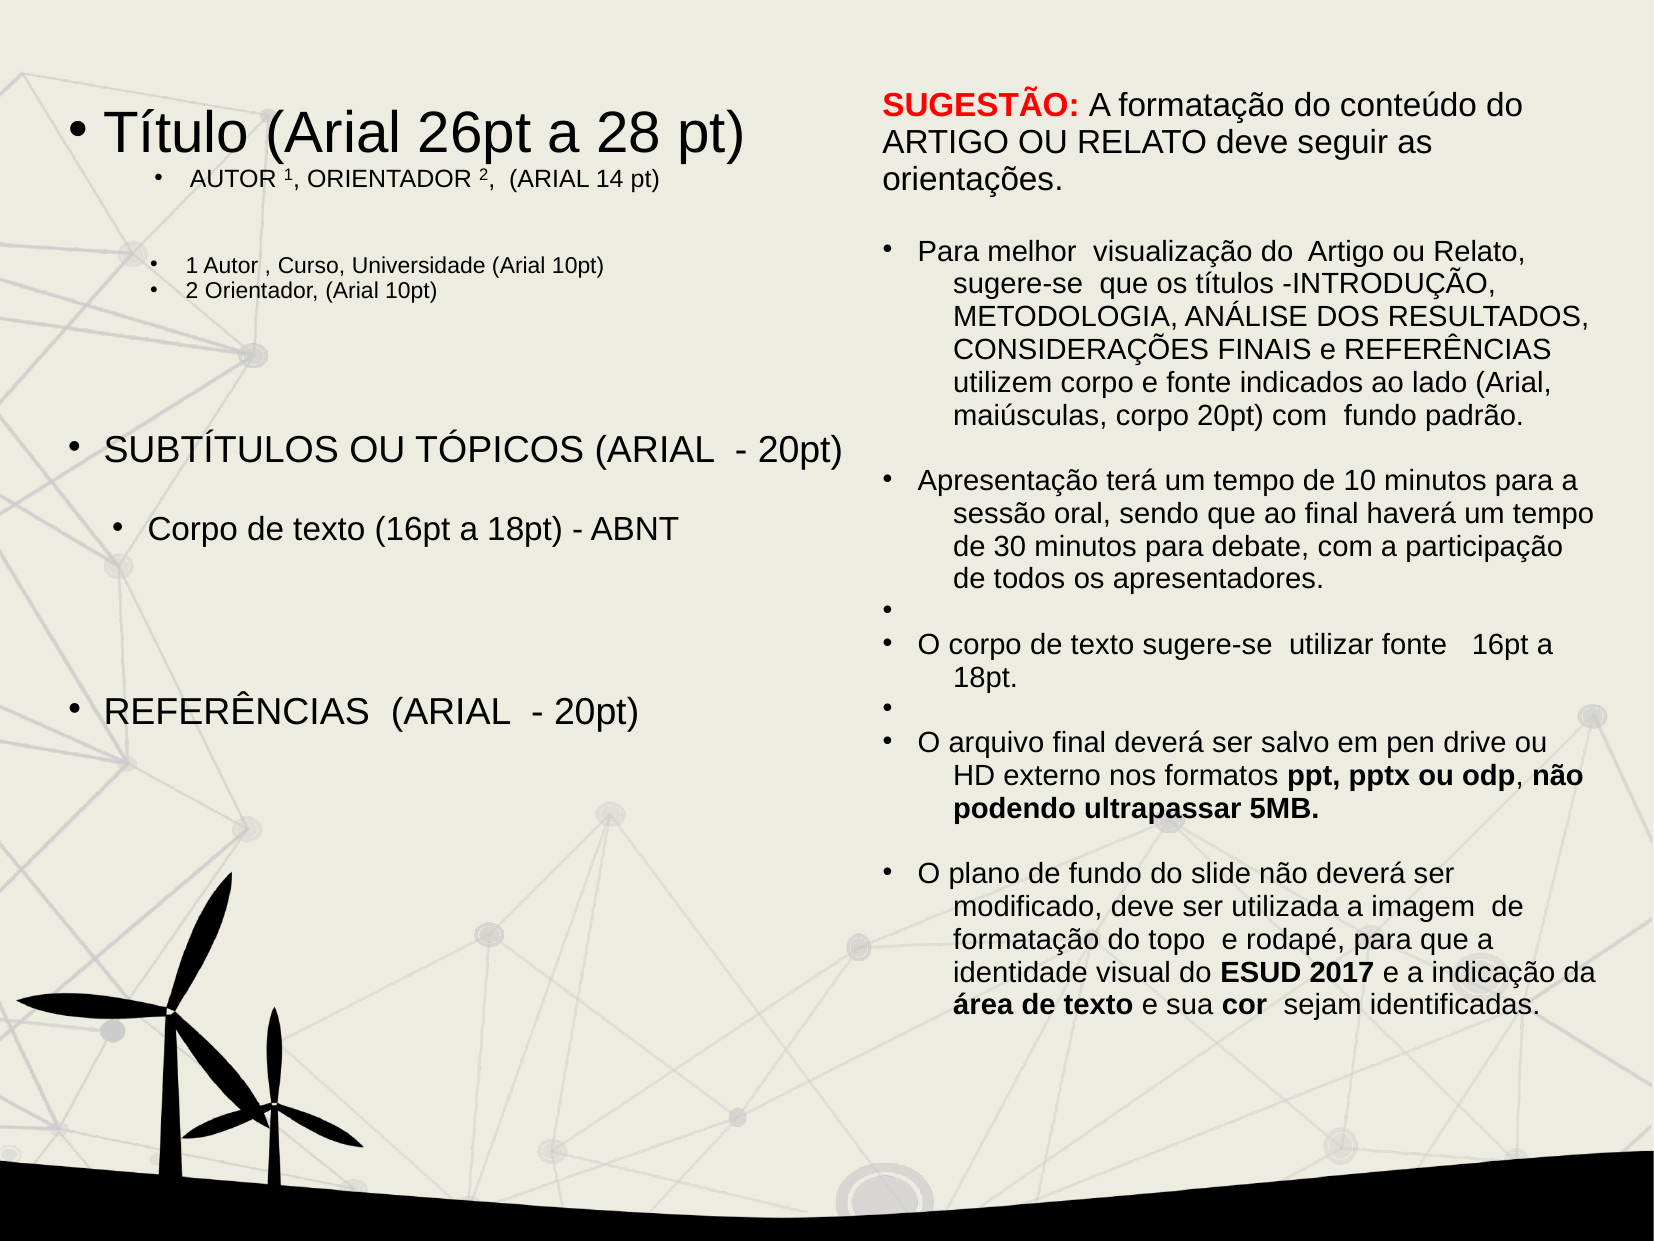

SUGESTÃO: A formatação do conteúdo do ARTIGO OU RELATO deve seguir as orientações.
Para melhor visualização do Artigo ou Relato, sugere-se que os títulos -INTRODUÇÃO, METODOLOGIA, ANÁLISE DOS RESULTADOS, CONSIDERAÇÕES FINAIS e REFERÊNCIAS utilizem corpo e fonte indicados ao lado (Arial, maiúsculas, corpo 20pt) com fundo padrão.
Apresentação terá um tempo de 10 minutos para a sessão oral, sendo que ao final haverá um tempo de 30 minutos para debate, com a participação de todos os apresentadores.
O corpo de texto sugere-se utilizar fonte 16pt a 18pt.
O arquivo final deverá ser salvo em pen drive ou HD externo nos formatos ppt, pptx ou odp, não podendo ultrapassar 5MB.
O plano de fundo do slide não deverá ser modificado, deve ser utilizada a imagem de formatação do topo e rodapé, para que a identidade visual do ESUD 2017 e a indicação da área de texto e sua cor sejam identificadas.
Título (Arial 26pt a 28 pt)
AUTOR 1, ORIENTADOR 2, (ARIAL 14 pt)
1 Autor , Curso, Universidade (Arial 10pt)
2 Orientador, (Arial 10pt)
SUBTÍTULOS OU TÓPICOS (ARIAL - 20pt)
Corpo de texto (16pt a 18pt) - ABNT
REFERÊNCIAS (ARIAL - 20pt)